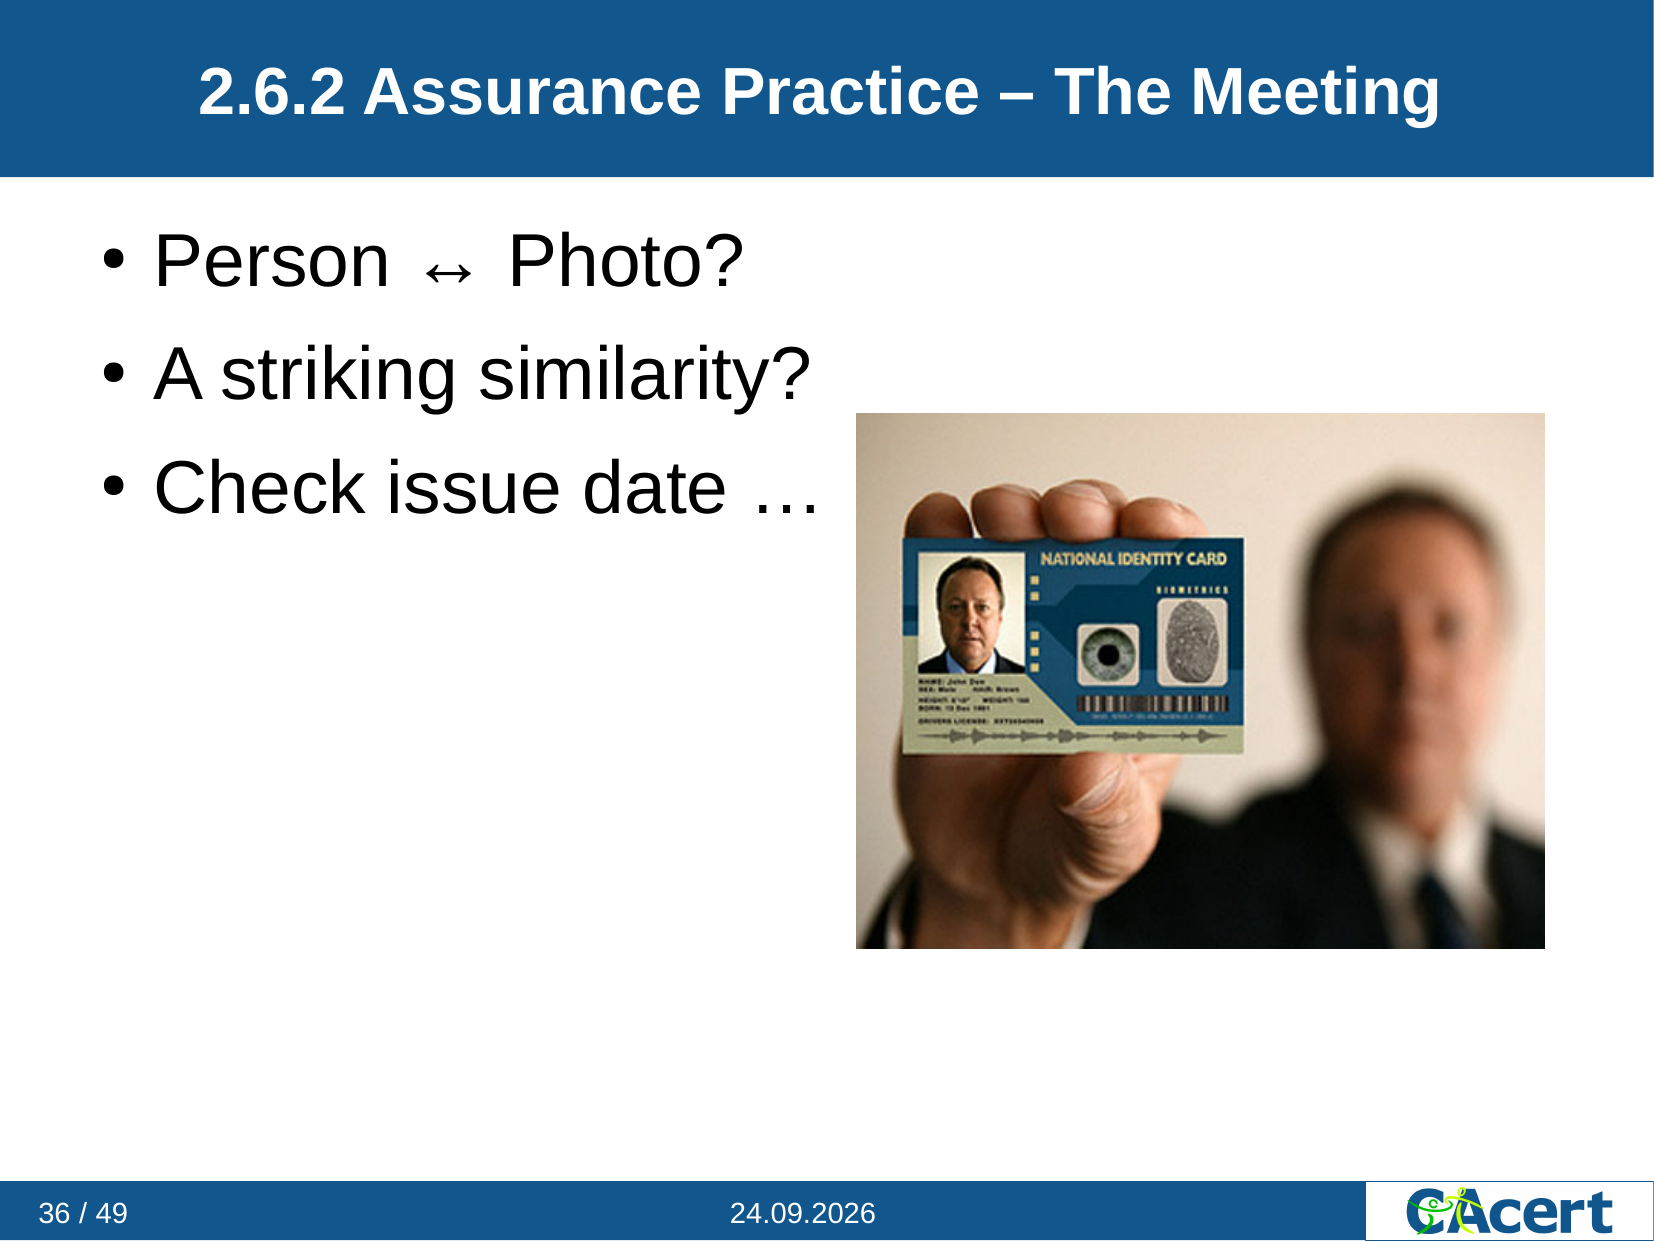

# 2.6.2 Assurance Practice – The Meeting
Person ↔ Photo?
A striking similarity?
Check issue date …